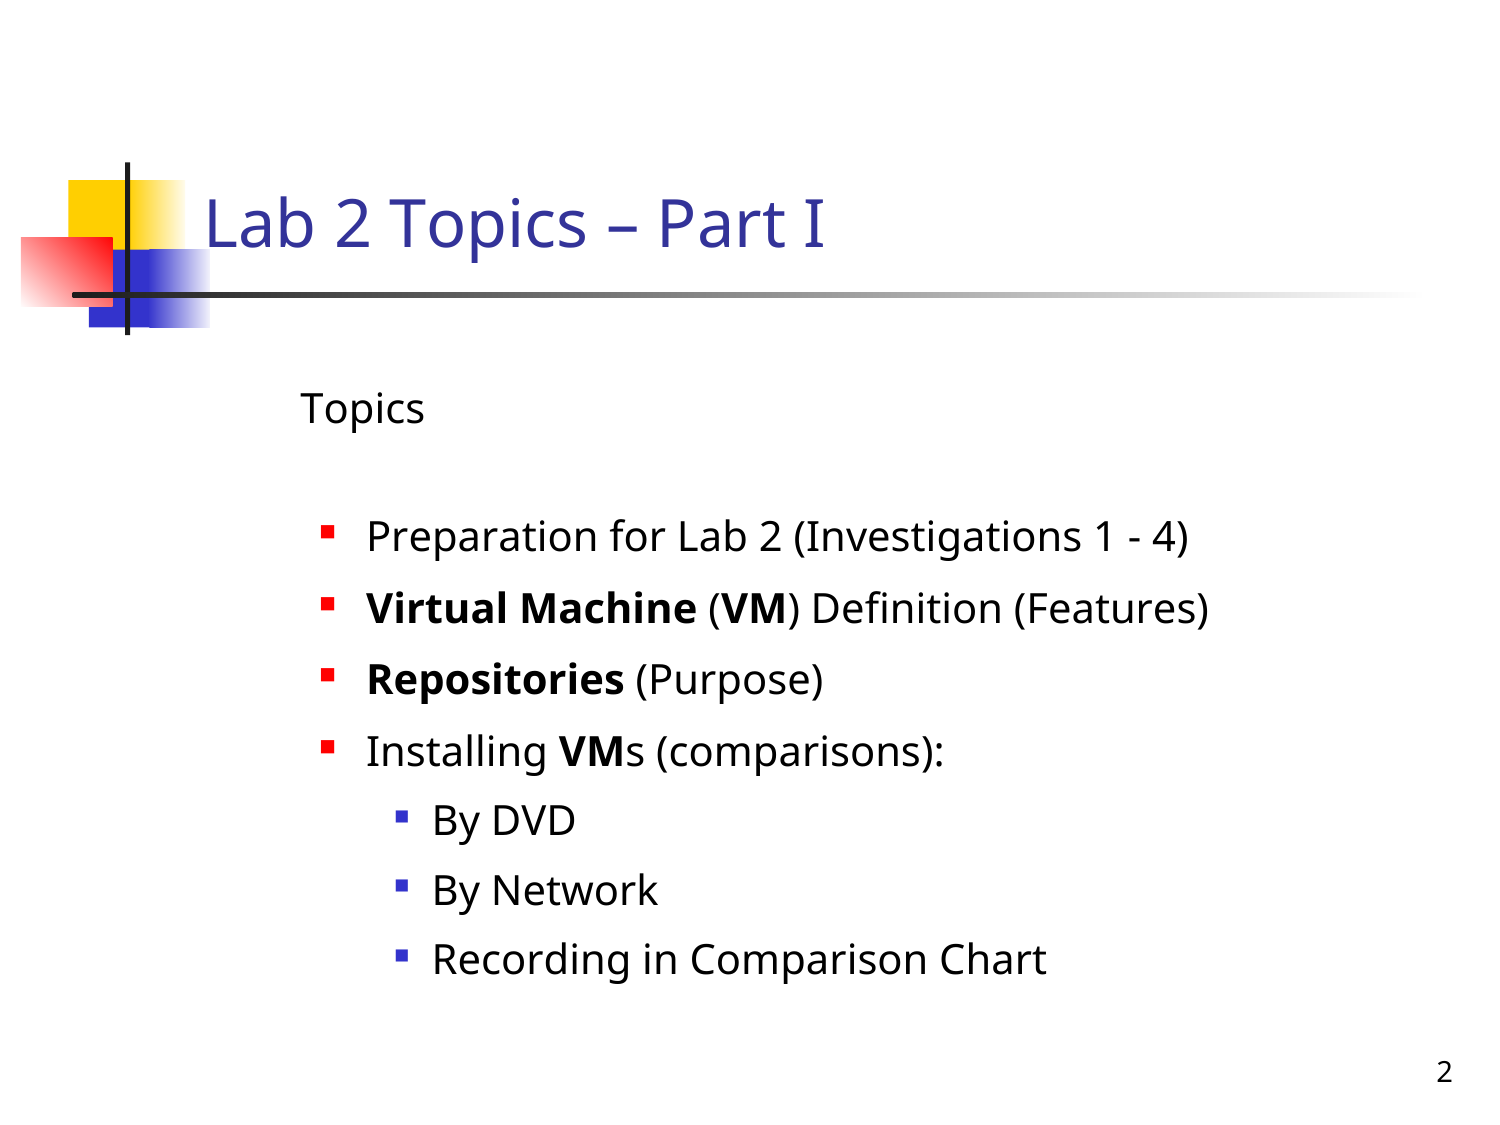

# Lab 2 Topics – Part I
Topics
Preparation for Lab 2 (Investigations 1 - 4)
Virtual Machine (VM) Definition (Features)
Repositories (Purpose)
Installing VMs (comparisons):
By DVD
By Network
Recording in Comparison Chart
2